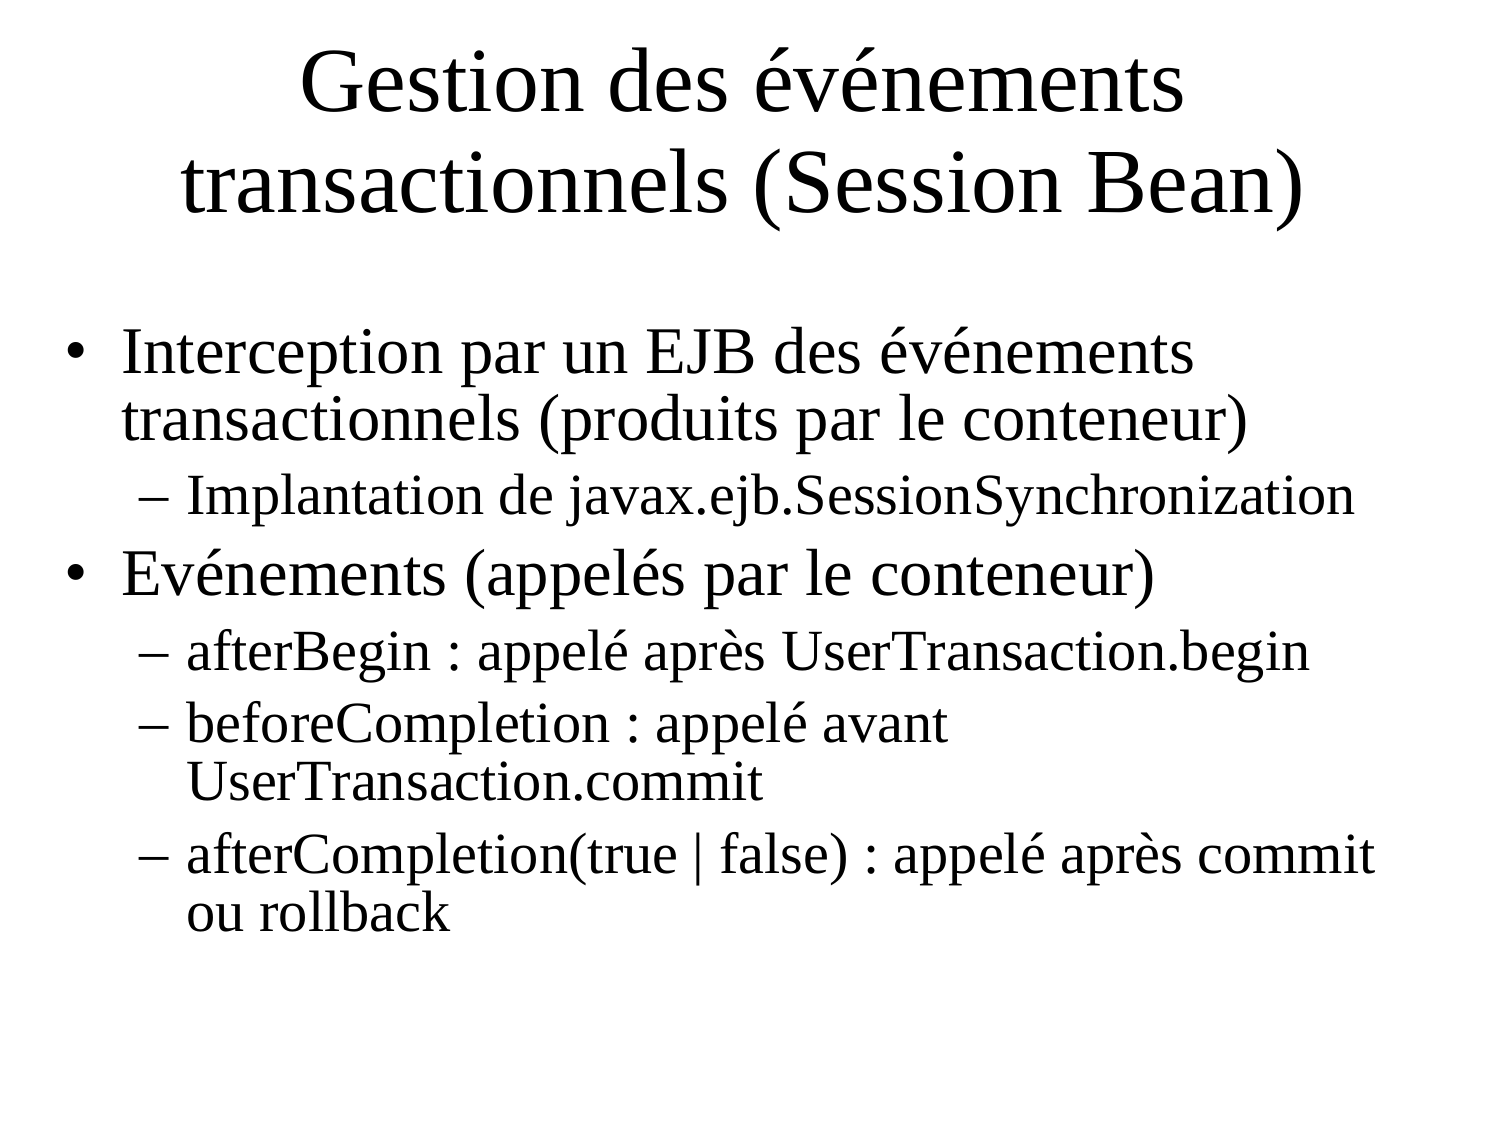

# Gestion des événements transactionnels (Session Bean)
Interception par un EJB des événements transactionnels (produits par le conteneur)
Implantation de javax.ejb.SessionSynchronization
Evénements (appelés par le conteneur)
afterBegin : appelé après UserTransaction.begin
beforeCompletion : appelé avant UserTransaction.commit
afterCompletion(true | false) : appelé après commit ou rollback